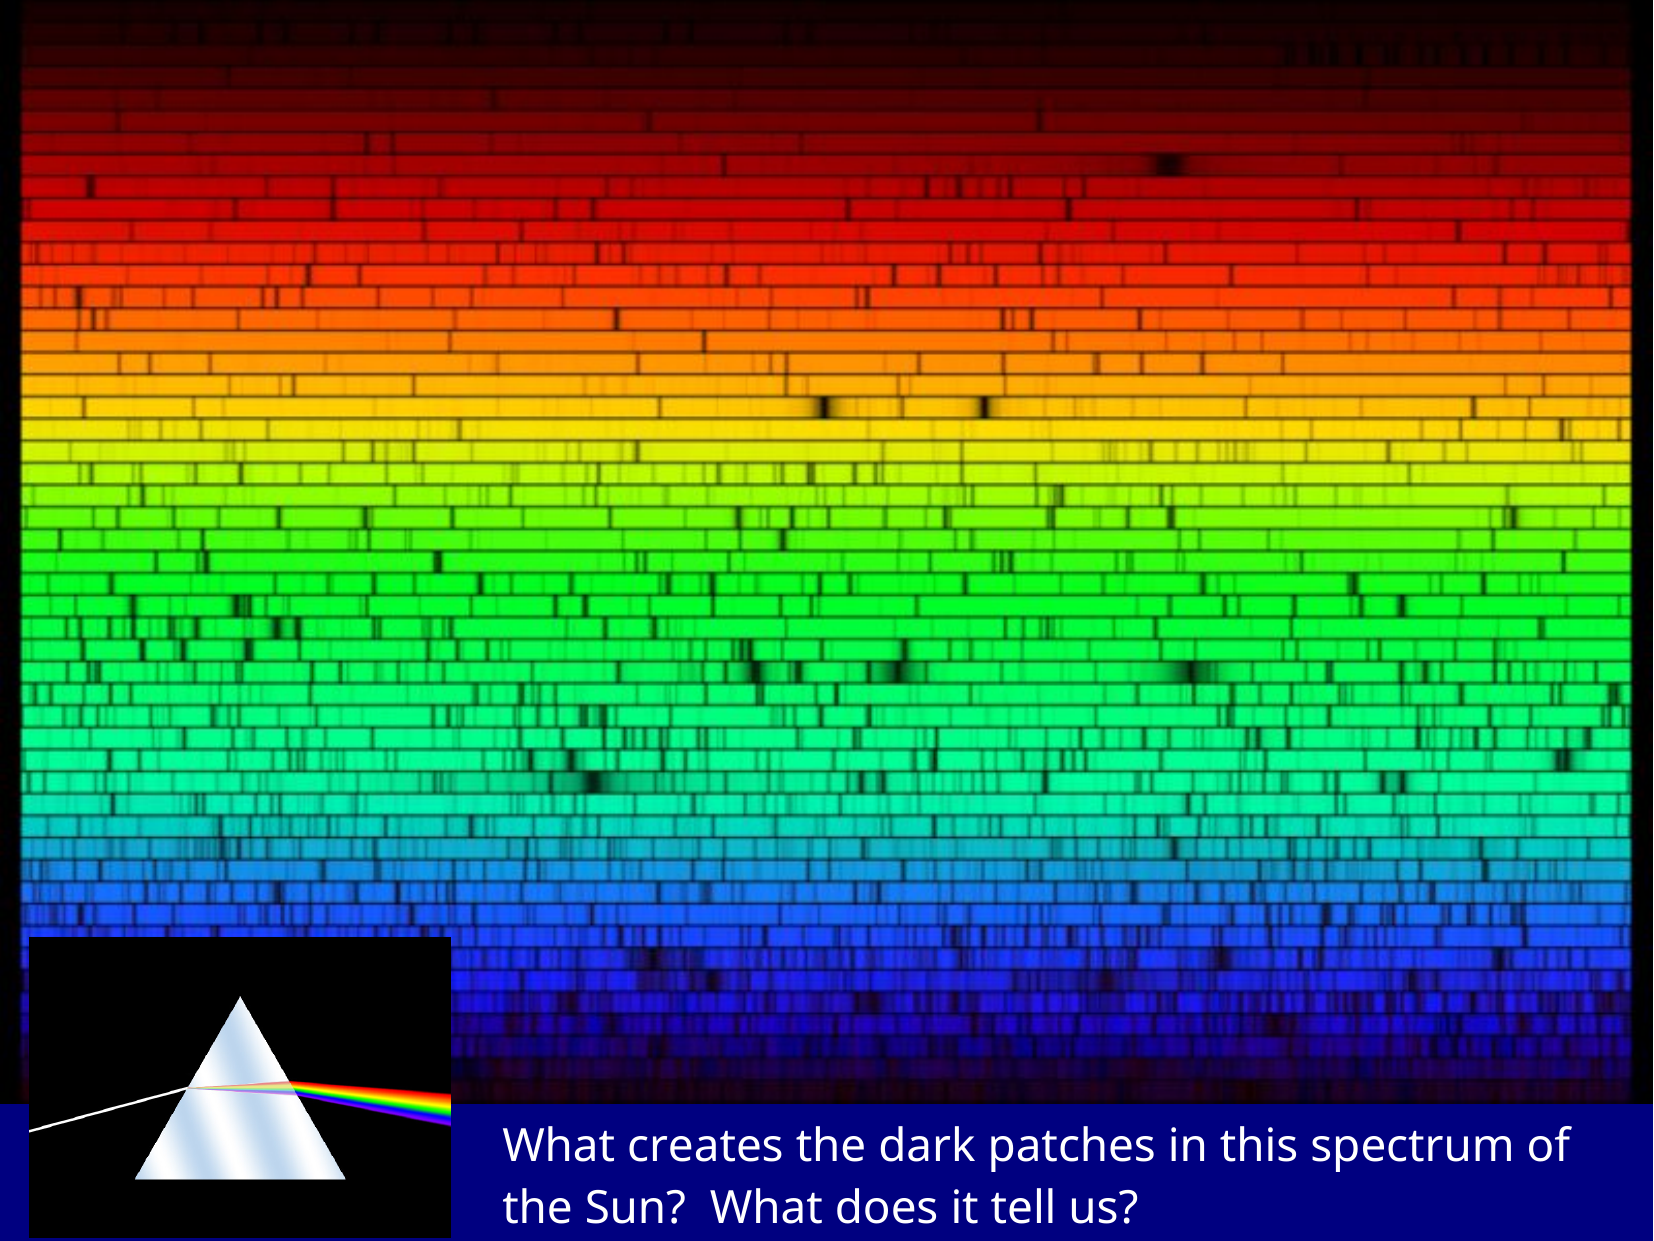

What creates the dark patches in this spectrum of the Sun? What does it tell us?